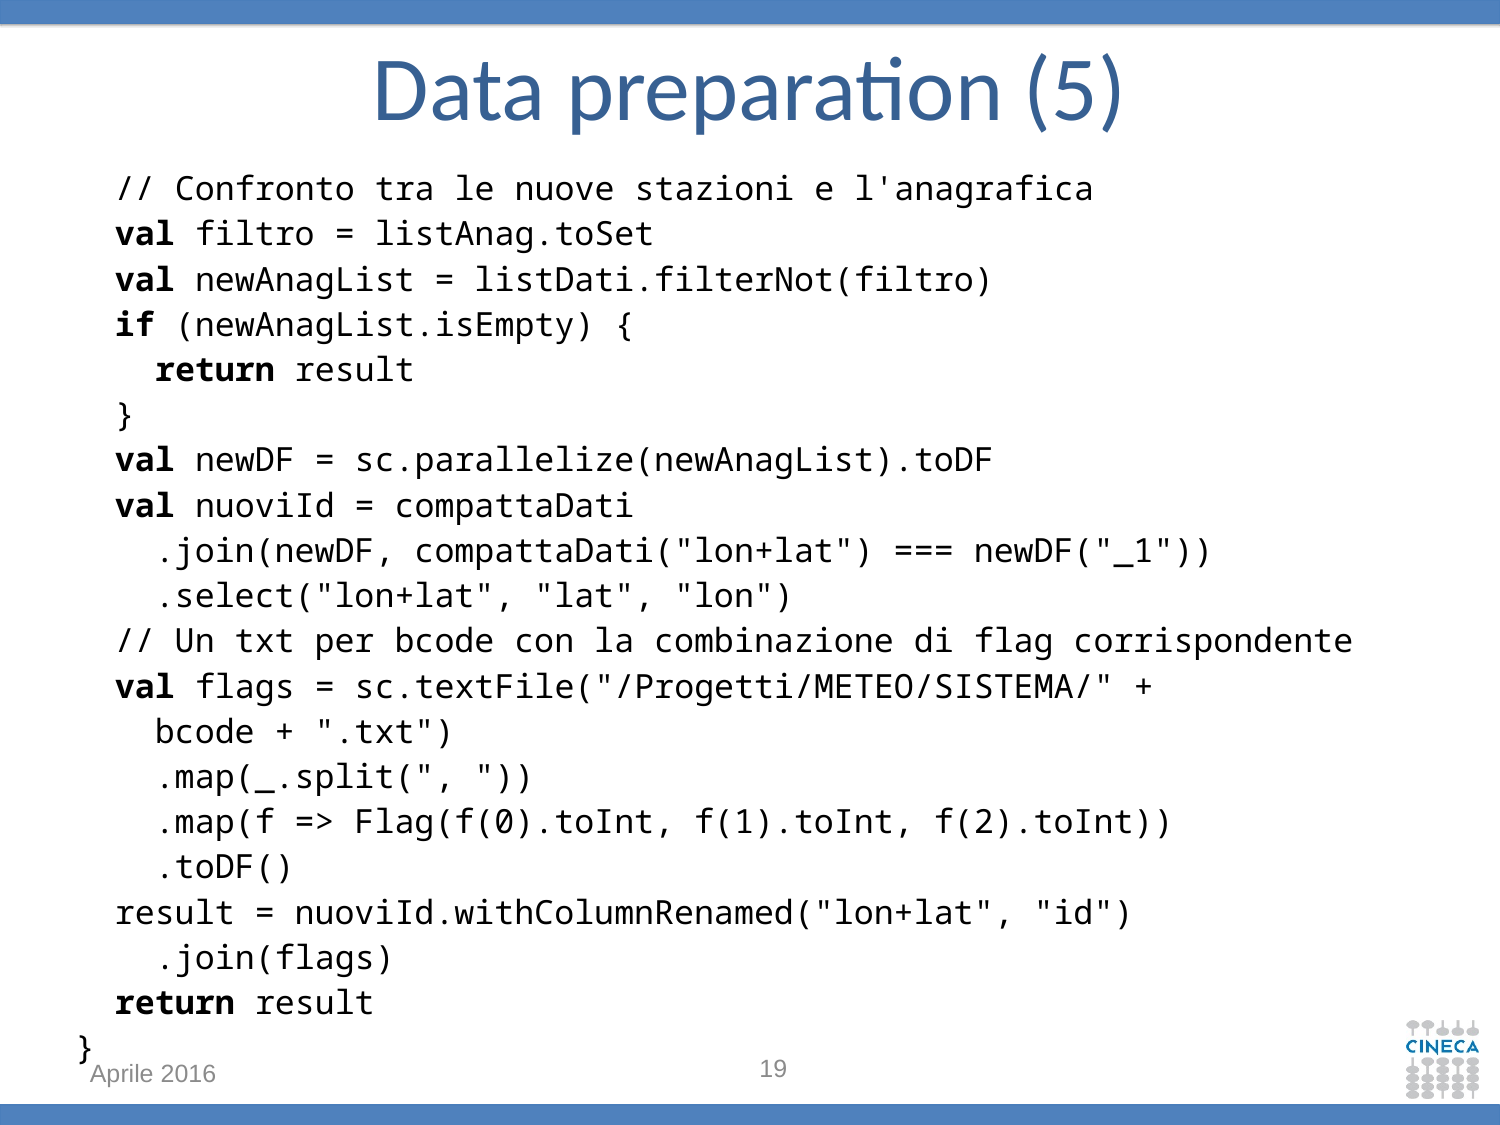

Data preparation (5)
 // Confronto tra le nuove stazioni e l'anagrafica
 val filtro = listAnag.toSet
 val newAnagList = listDati.filterNot(filtro)
 if (newAnagList.isEmpty) {
 return result
 }
 val newDF = sc.parallelize(newAnagList).toDF
 val nuoviId = compattaDati
 .join(newDF, compattaDati("lon+lat") === newDF("_1"))
 .select("lon+lat", "lat", "lon")
 // Un txt per bcode con la combinazione di flag corrispondente
 val flags = sc.textFile("/Progetti/METEO/SISTEMA/" +
 bcode + ".txt")
 .map(_.split(", "))
 .map(f => Flag(f(0).toInt, f(1).toInt, f(2).toInt))
 .toDF()
 result = nuoviId.withColumnRenamed("lon+lat", "id")
 .join(flags)
 return result
}
Aprile 2016